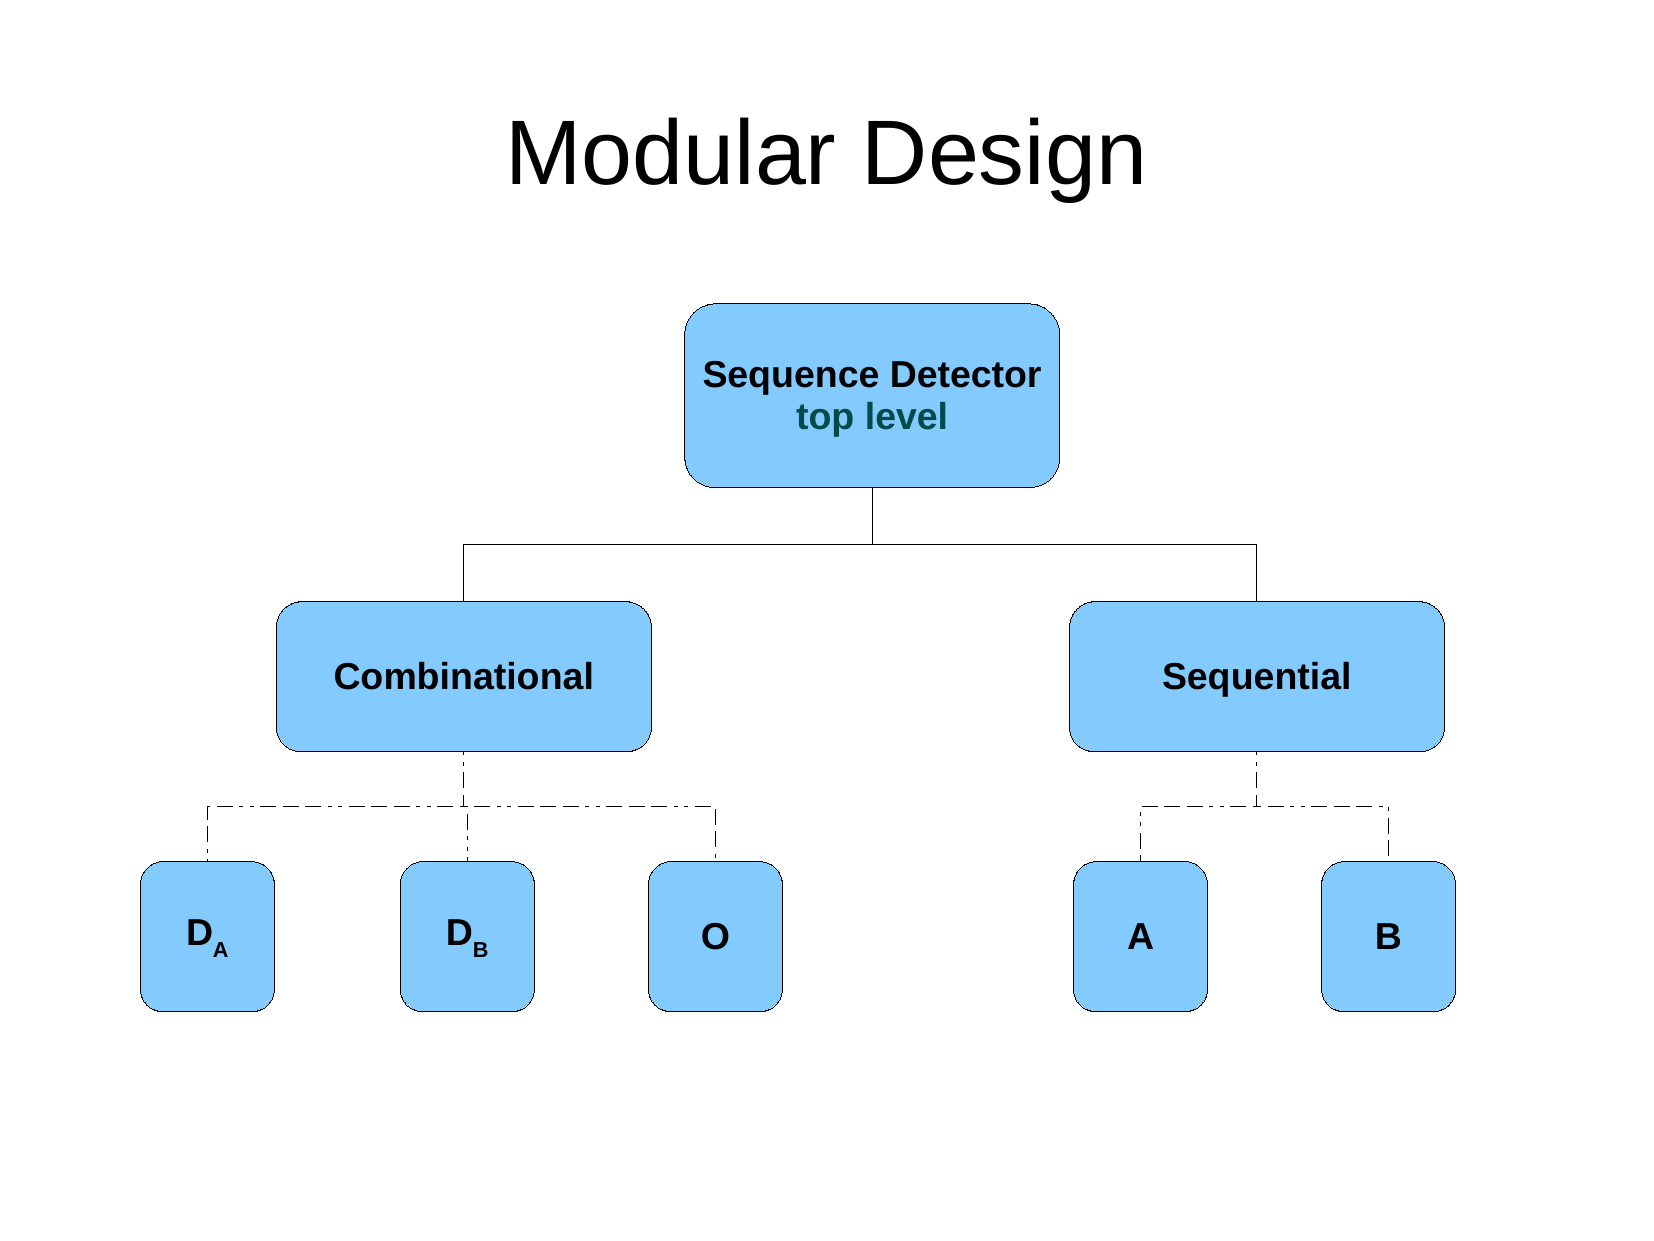

# Modular Design
Sequence Detector
top level
Combinational
Sequential
DA
DB
O
A
B